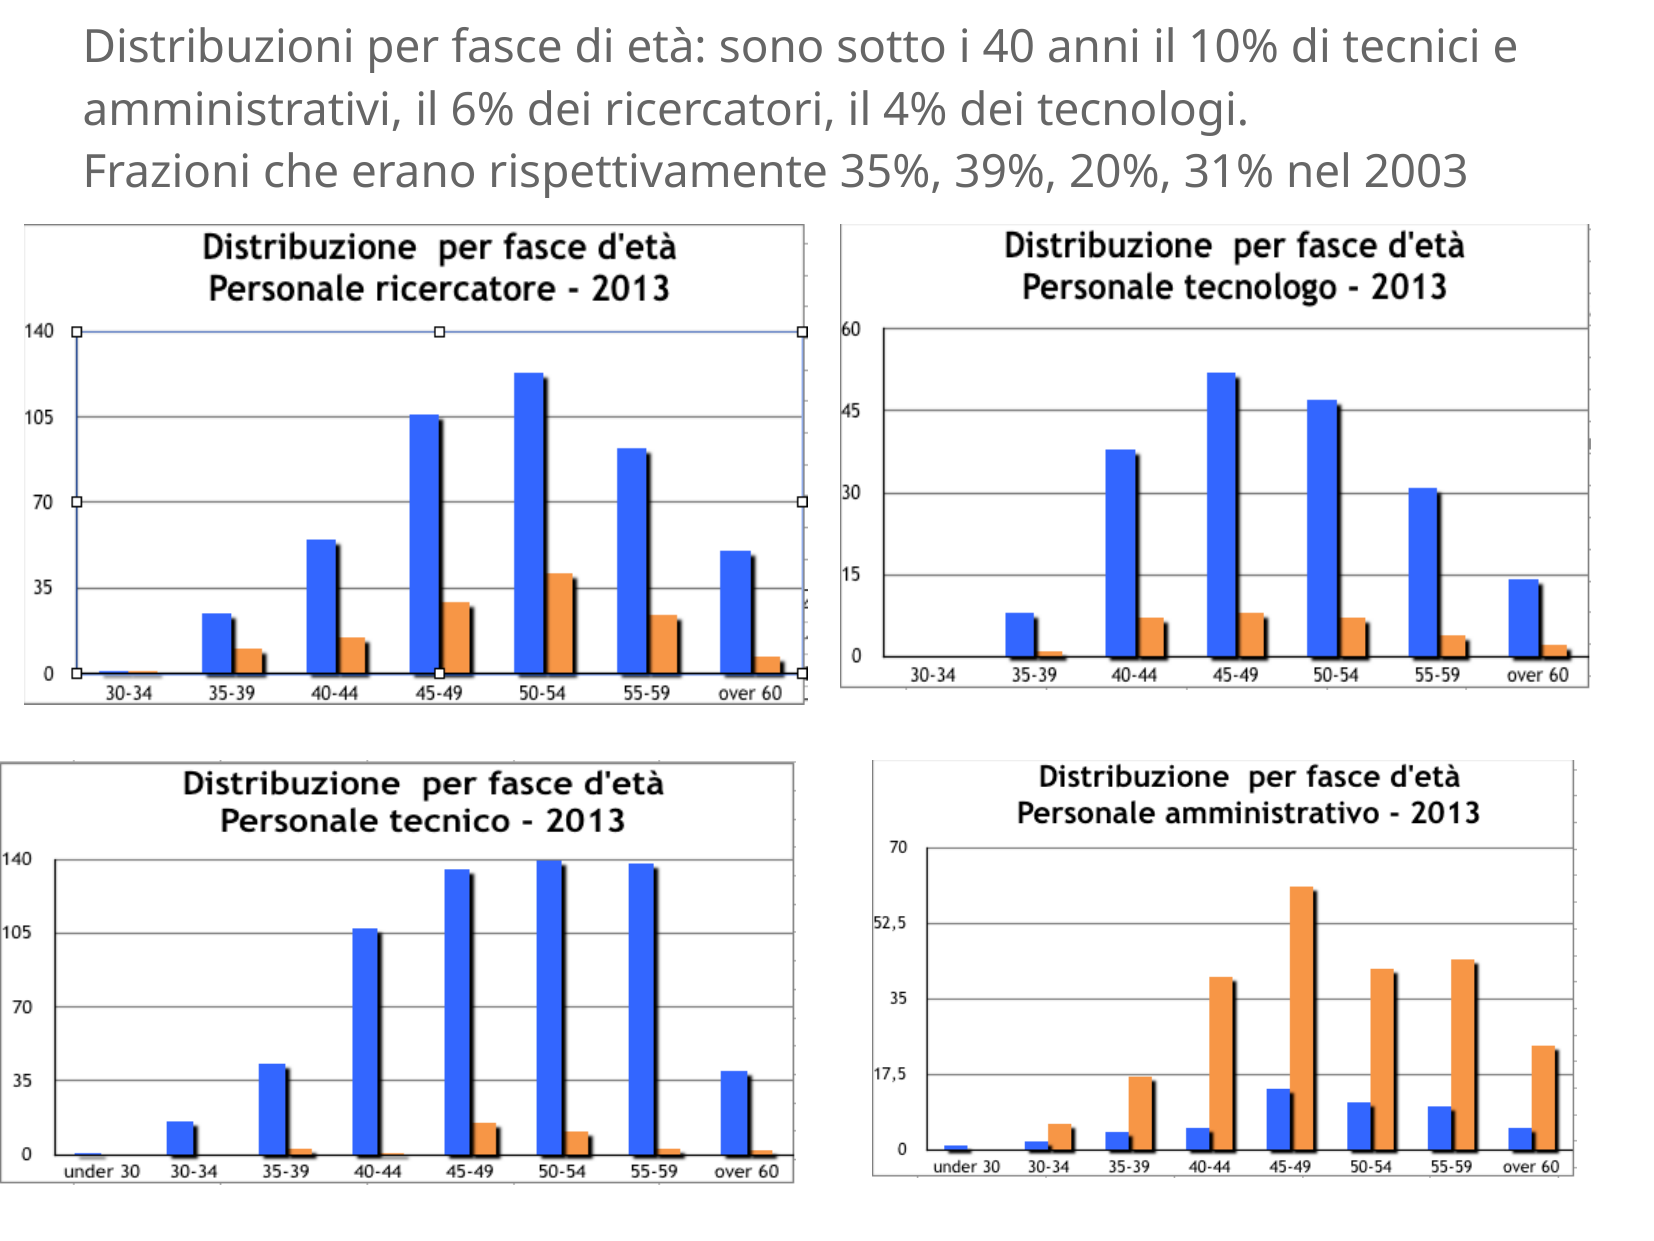

# Distribuzioni per fasce di età: sono sotto i 40 anni il 10% di tecnici e amministrativi, il 6% dei ricercatori, il 4% dei tecnologi. Frazioni che erano rispettivamente 35%, 39%, 20%, 31% nel 2003